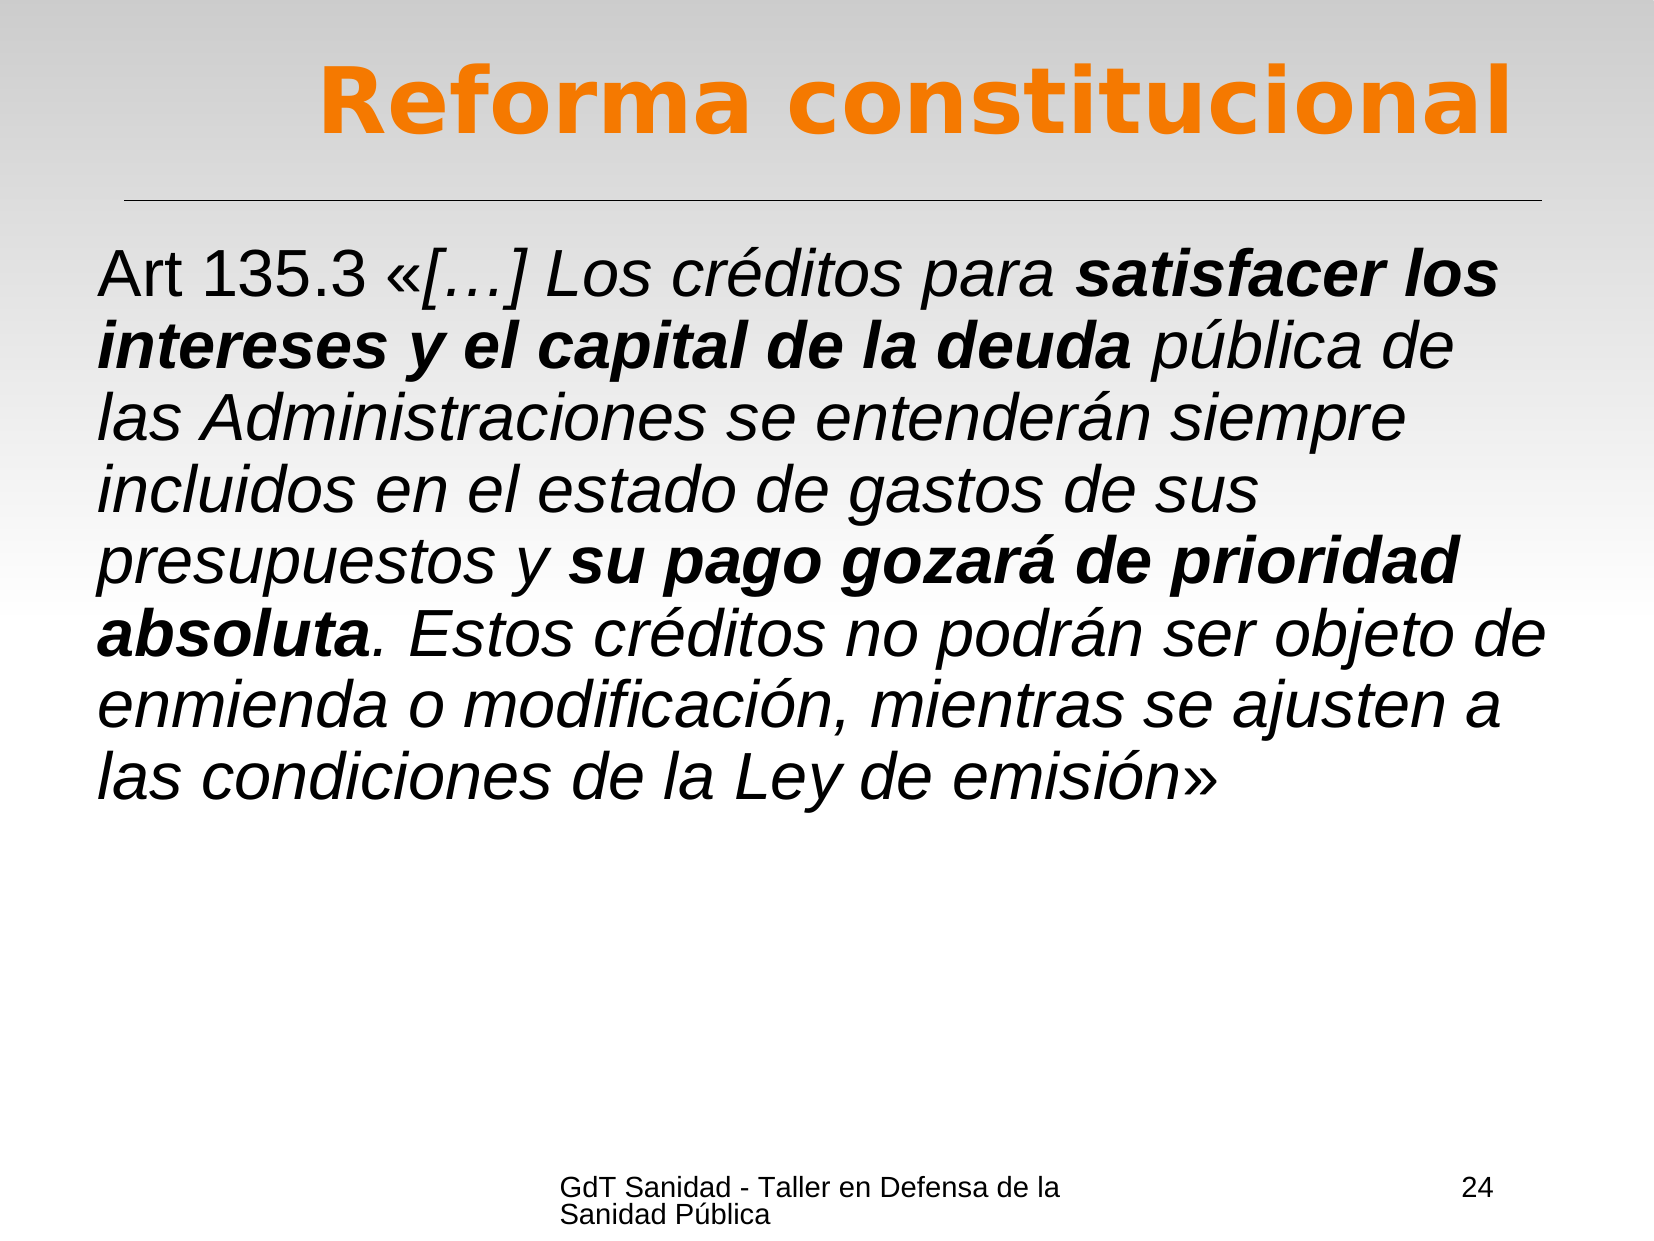

Reforma constitucional
# Art 135.3 «[…] Los créditos para satisfacer los intereses y el capital de la deuda pública de las Administraciones se entenderán siempre incluidos en el estado de gastos de sus presupuestos y su pago gozará de prioridad absoluta. Estos créditos no podrán ser objeto de enmienda o modificación, mientras se ajusten a las condiciones de la Ley de emisión»
GdT Sanidad - Taller en Defensa de la Sanidad Pública
24